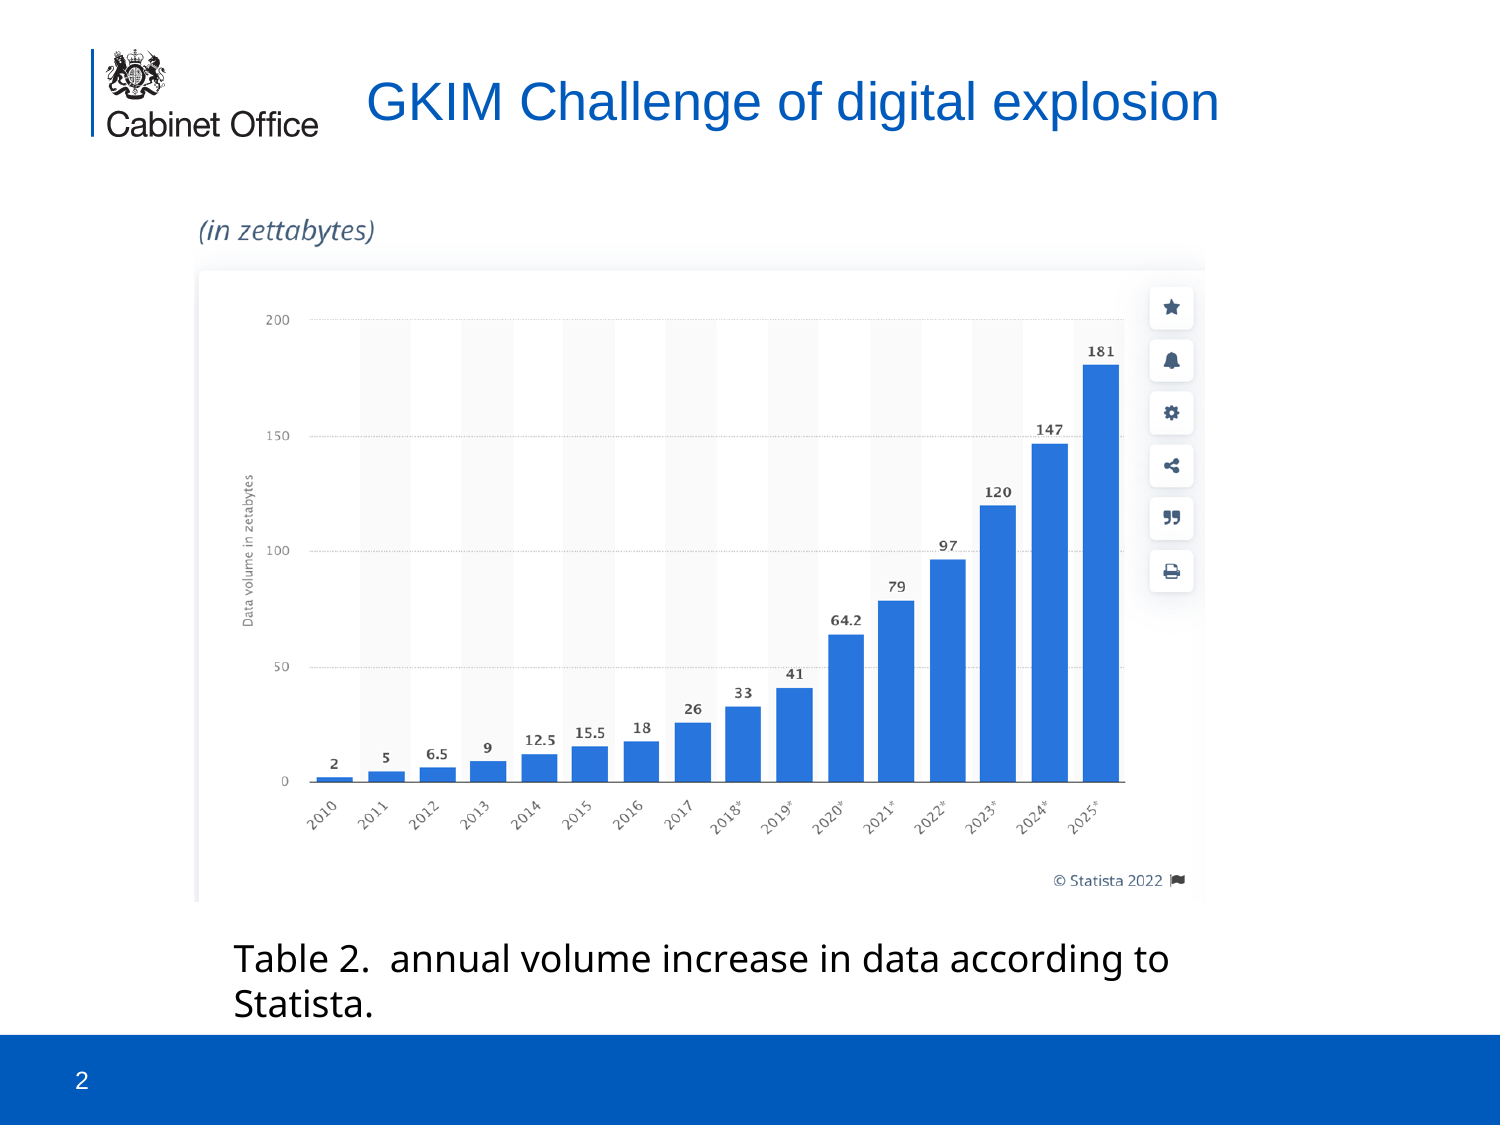

# GKIM Challenge of digital explosion
Table 2. annual volume increase in data according to Statista.
2